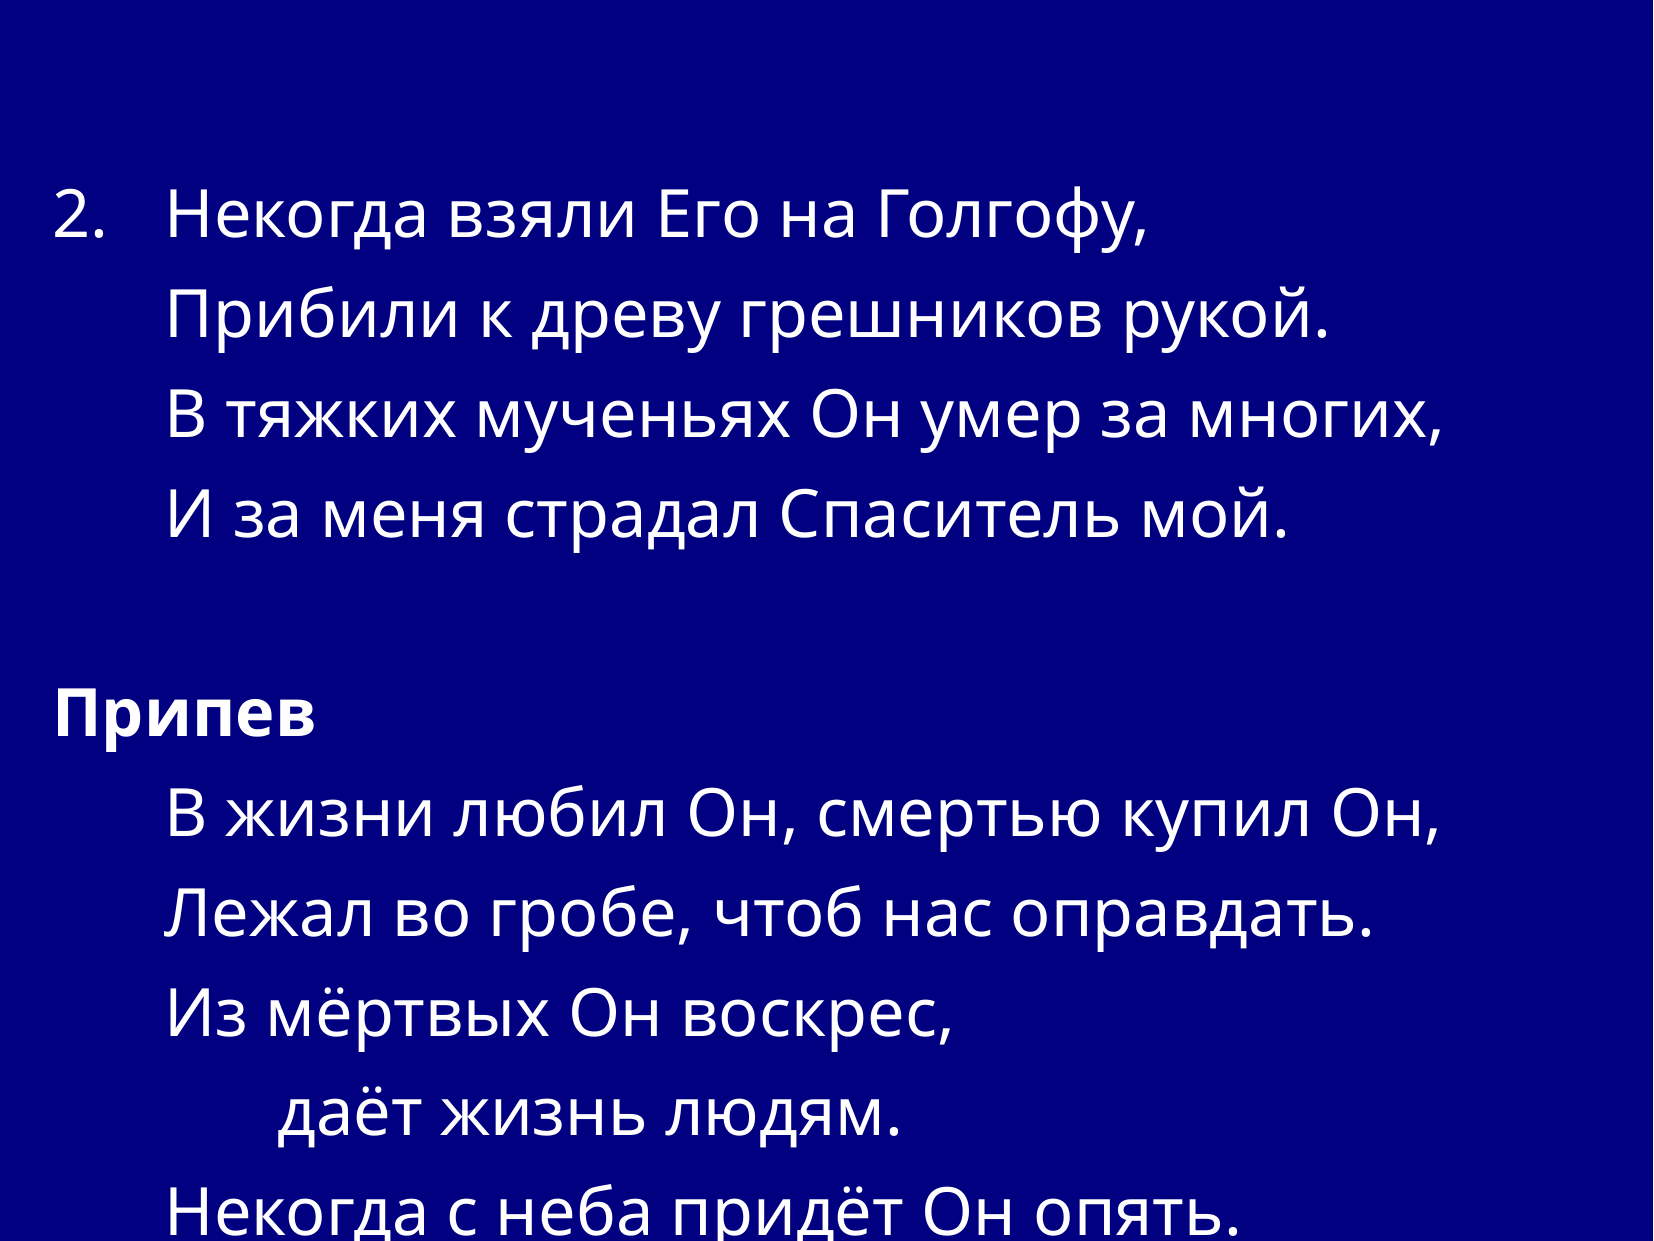

2.	Некогда взяли Его на Голгофу,
	Прибили к древу грешников рукой.
	В тяжких мученьях Он умер за многих,
	И за меня страдал Спаситель мой.
Припев
	В жизни любил Он, смертью купил Он,
	Лежал во гробе, чтоб нас оправдать.
	Из мёртвых Он воскрес,
		даёт жизнь людям.
	Некогда с неба придёт Он опять.